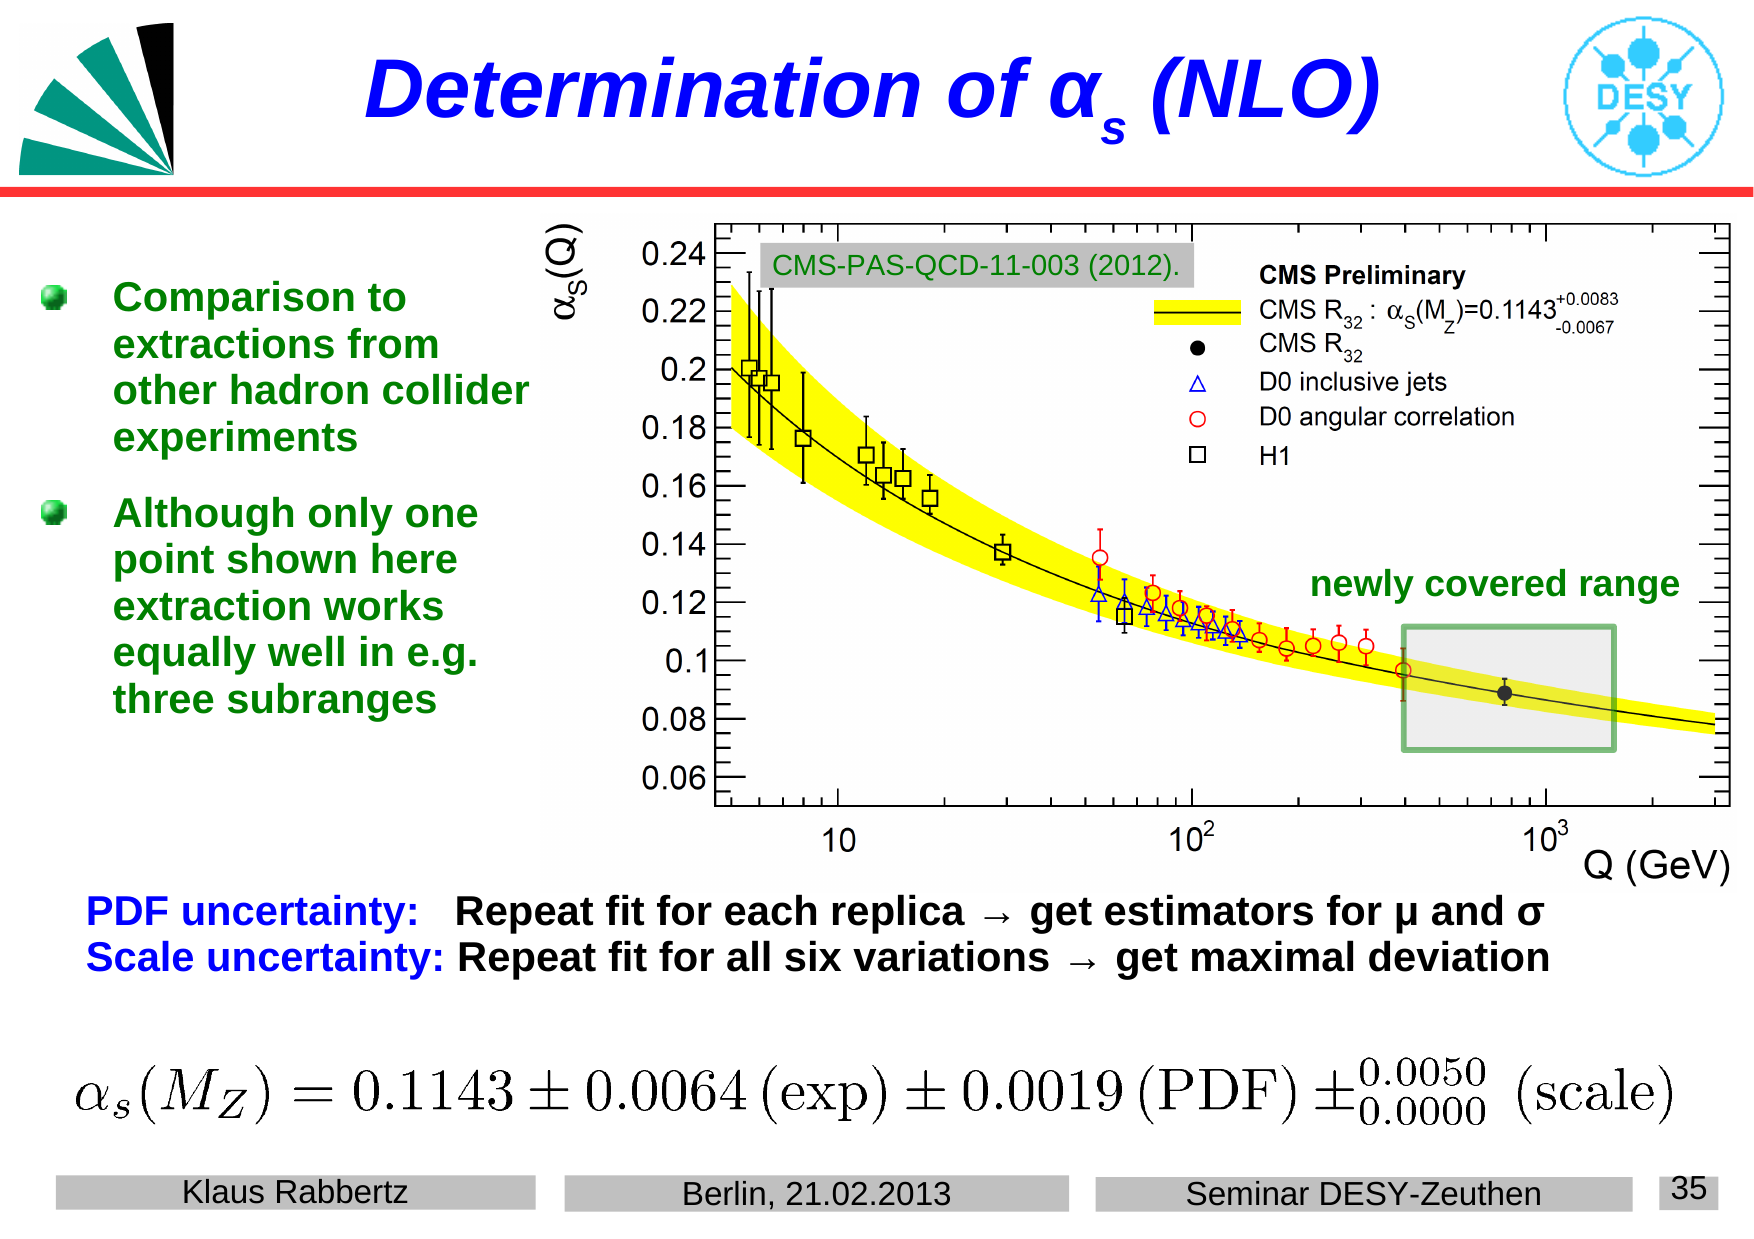

# Determination of αs (NLO)
CMS-PAS-QCD-11-003 (2012).
Comparison to extractions from other hadron collider experiments
Although only one point shown here extraction works equally well in e.g. three subranges
newly covered range
PDF uncertainty: Repeat fit for each replica → get estimators for μ and σ
Scale uncertainty: Repeat fit for all six variations → get maximal deviation